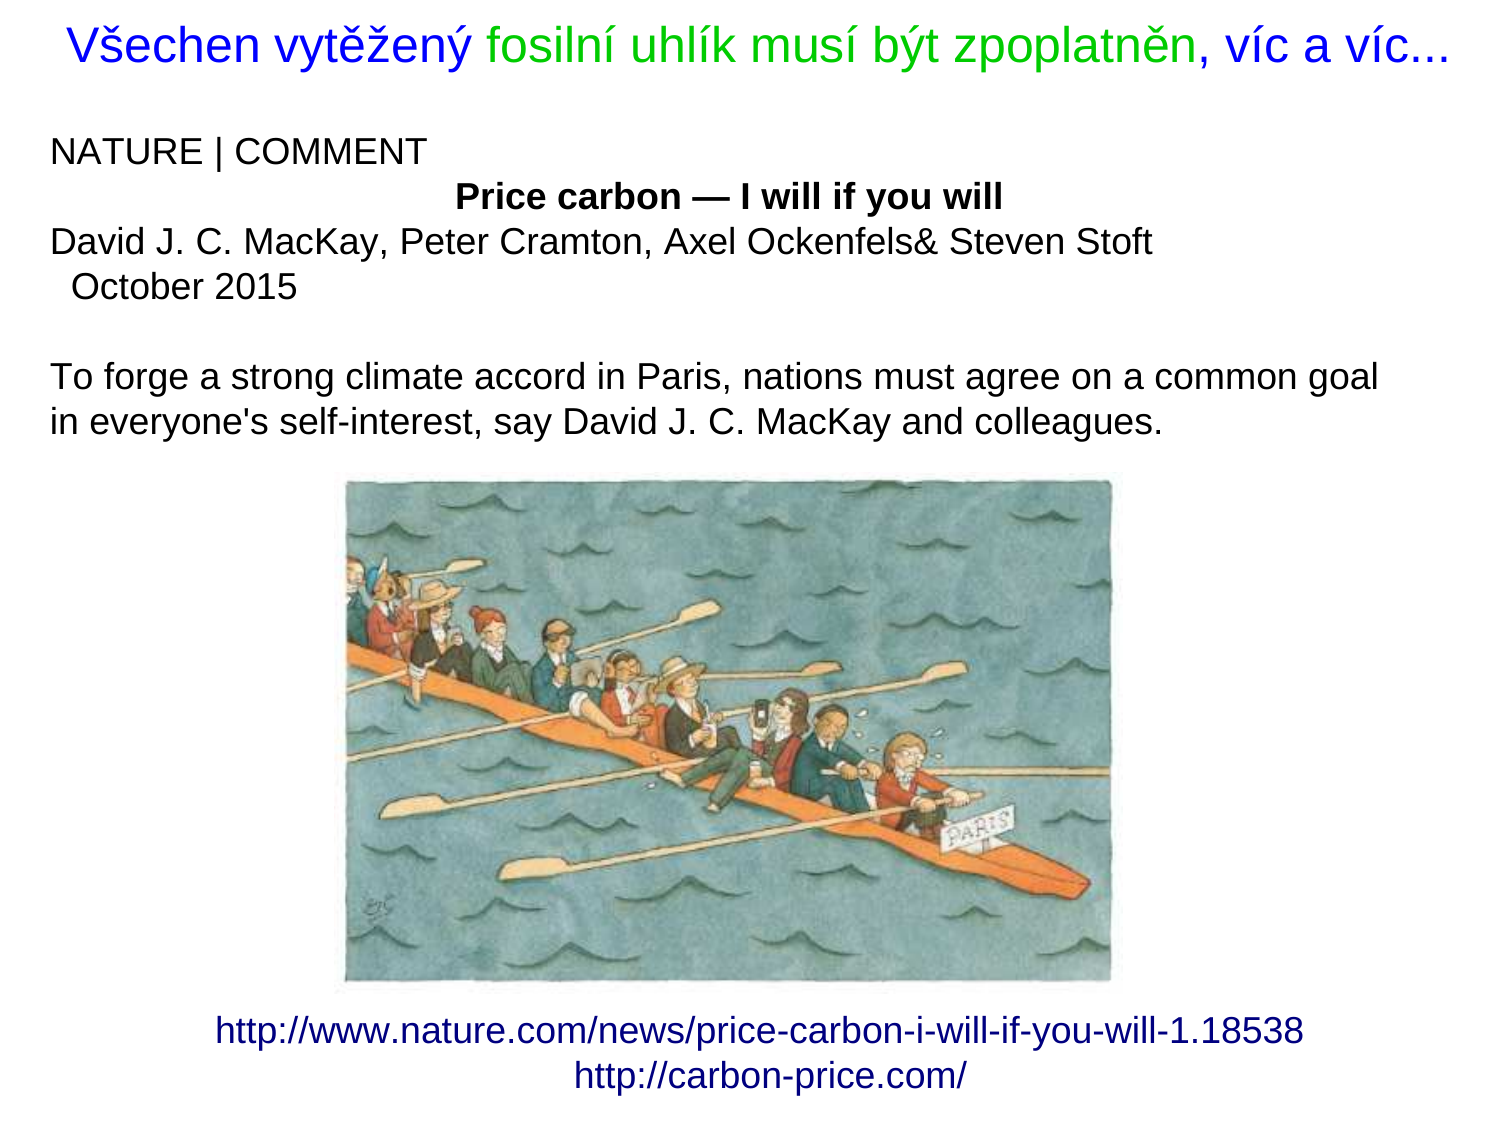

Všechen vytěžený fosilní uhlík musí být zpoplatněn, víc a víc...
#
NATURE | COMMENT
Price carbon — I will if you will
David J. C. MacKay, Peter Cramton, Axel Ockenfels& Steven Stoft
 October 2015
To forge a strong climate accord in Paris, nations must agree on a common goal in everyone's self-interest, say David J. C. MacKay and colleagues.
 http://www.nature.com/news/price-carbon-i-will-if-you-will-1.18538
 http://carbon-price.com/